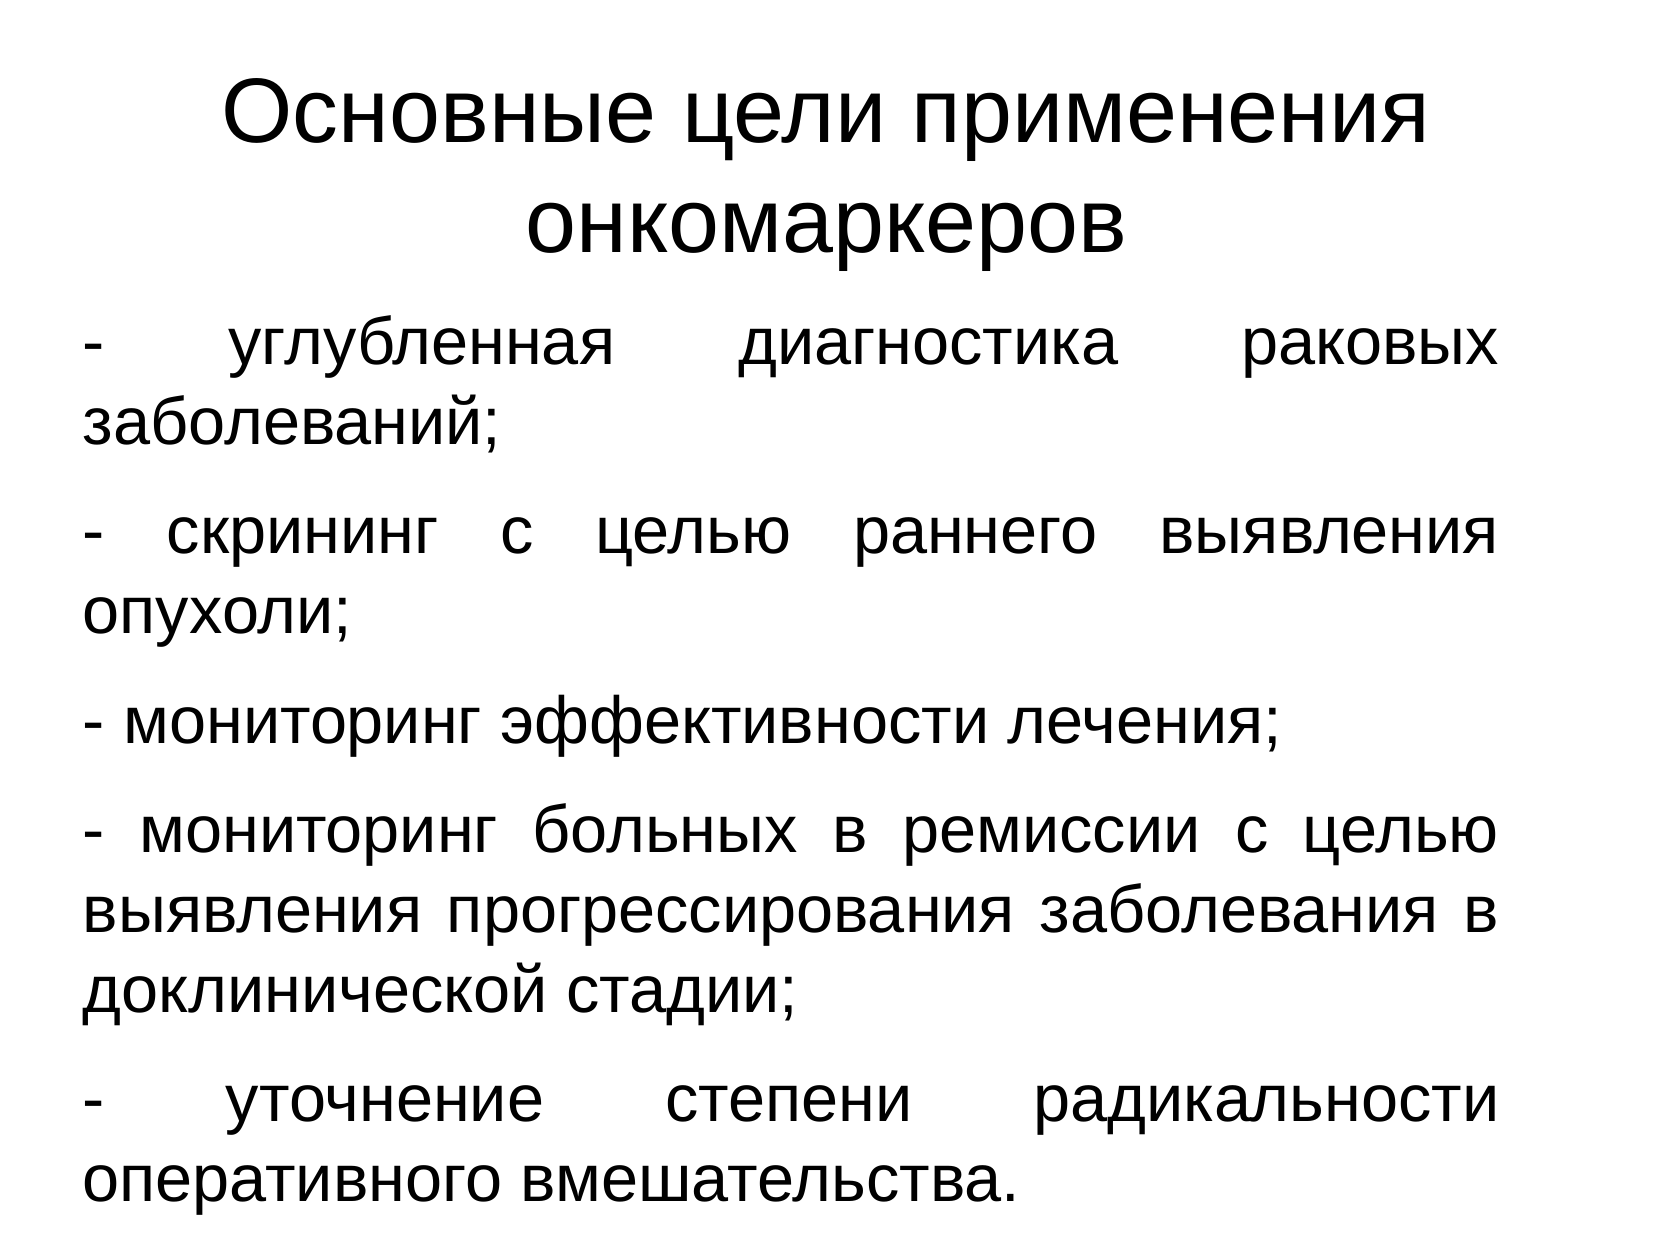

# Основные цели применения онкомаркеров
- углубленная диагностика раковых заболеваний;
- скрининг с целью раннего выявления опухоли;
- мониторинг эффективности лечения;
- мониторинг больных в ремиссии с целью выявления прогрессирования заболевания в доклинической стадии;
- уточнение степени радикальности оперативного вмешательства.